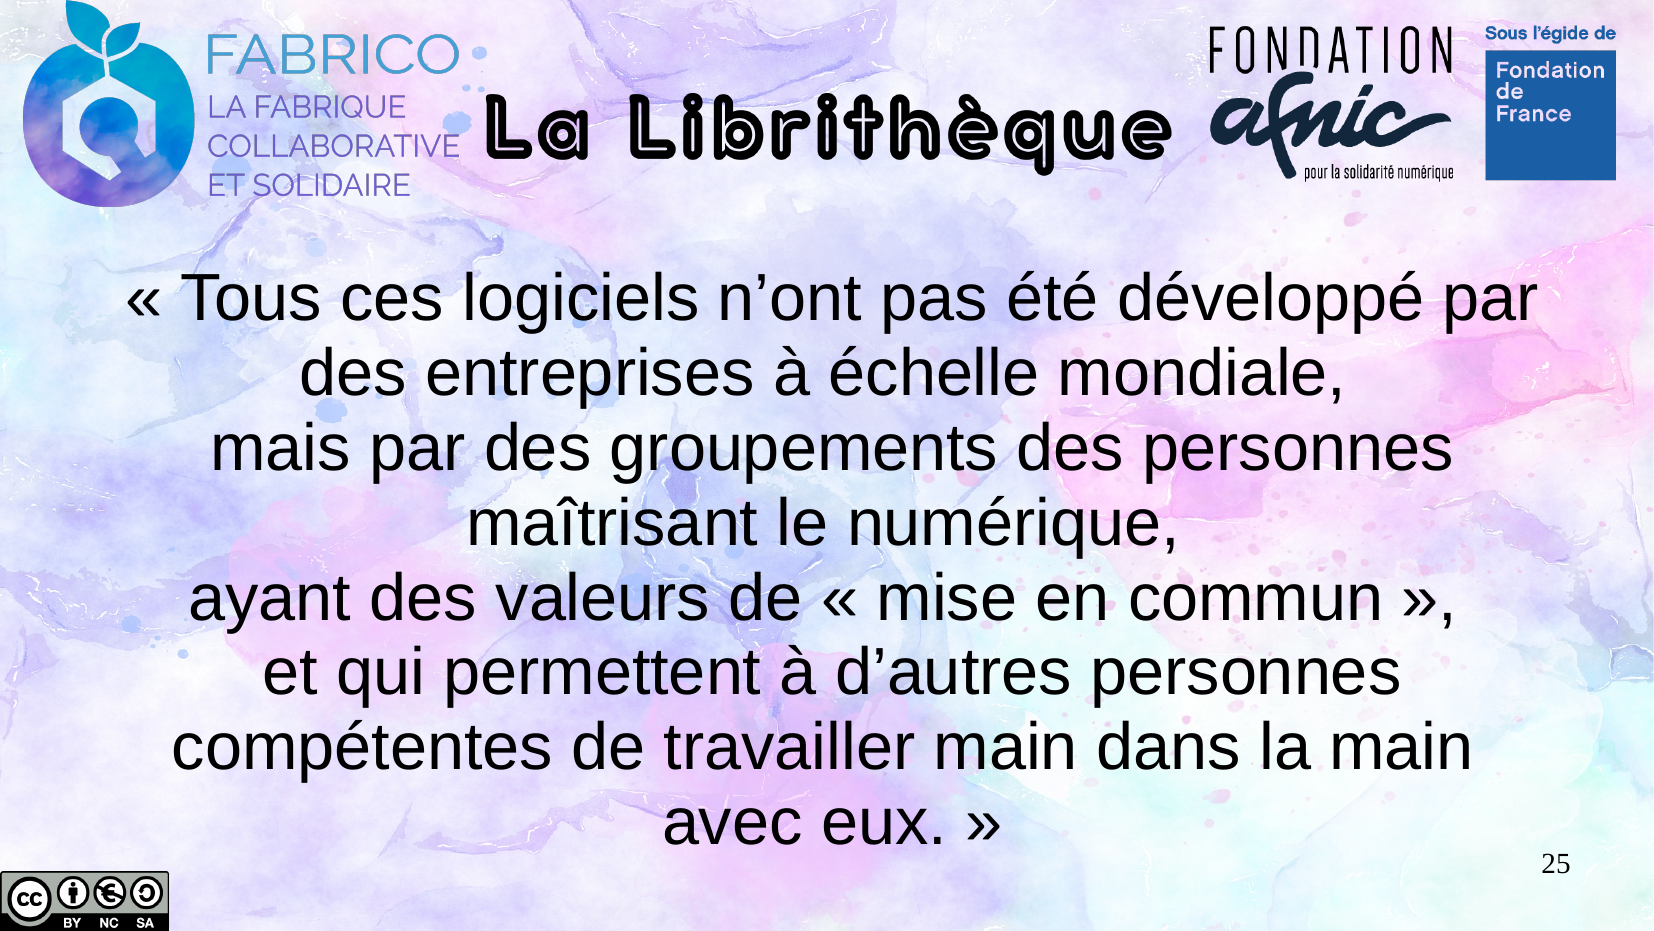

# « Tous ces logiciels n’ont pas été développé par des entreprises à échelle mondiale,
mais par des groupements des personnes maîtrisant le numérique,
ayant des valeurs de « mise en commun »,
et qui permettent à d’autres personnes compétentes de travailler main dans la main
avec eux. »
25